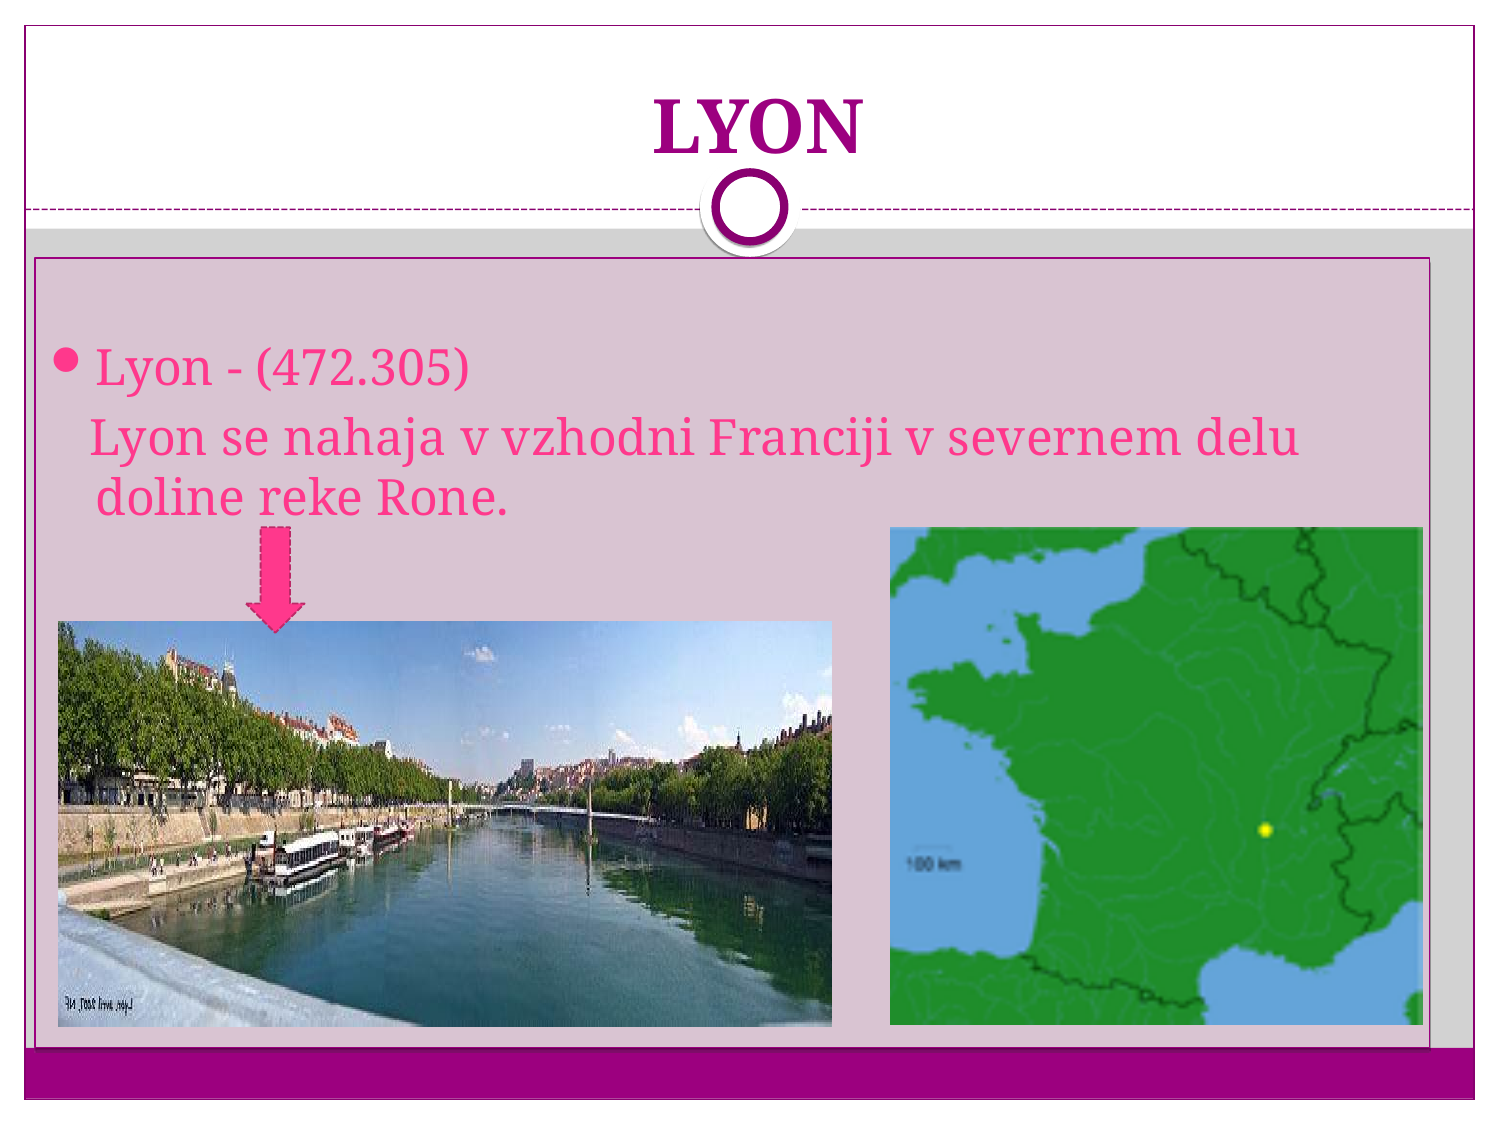

# LYON
Lyon - (472.305)
 Lyon se nahaja v vzhodni Franciji v severnem delu doline reke Rone.